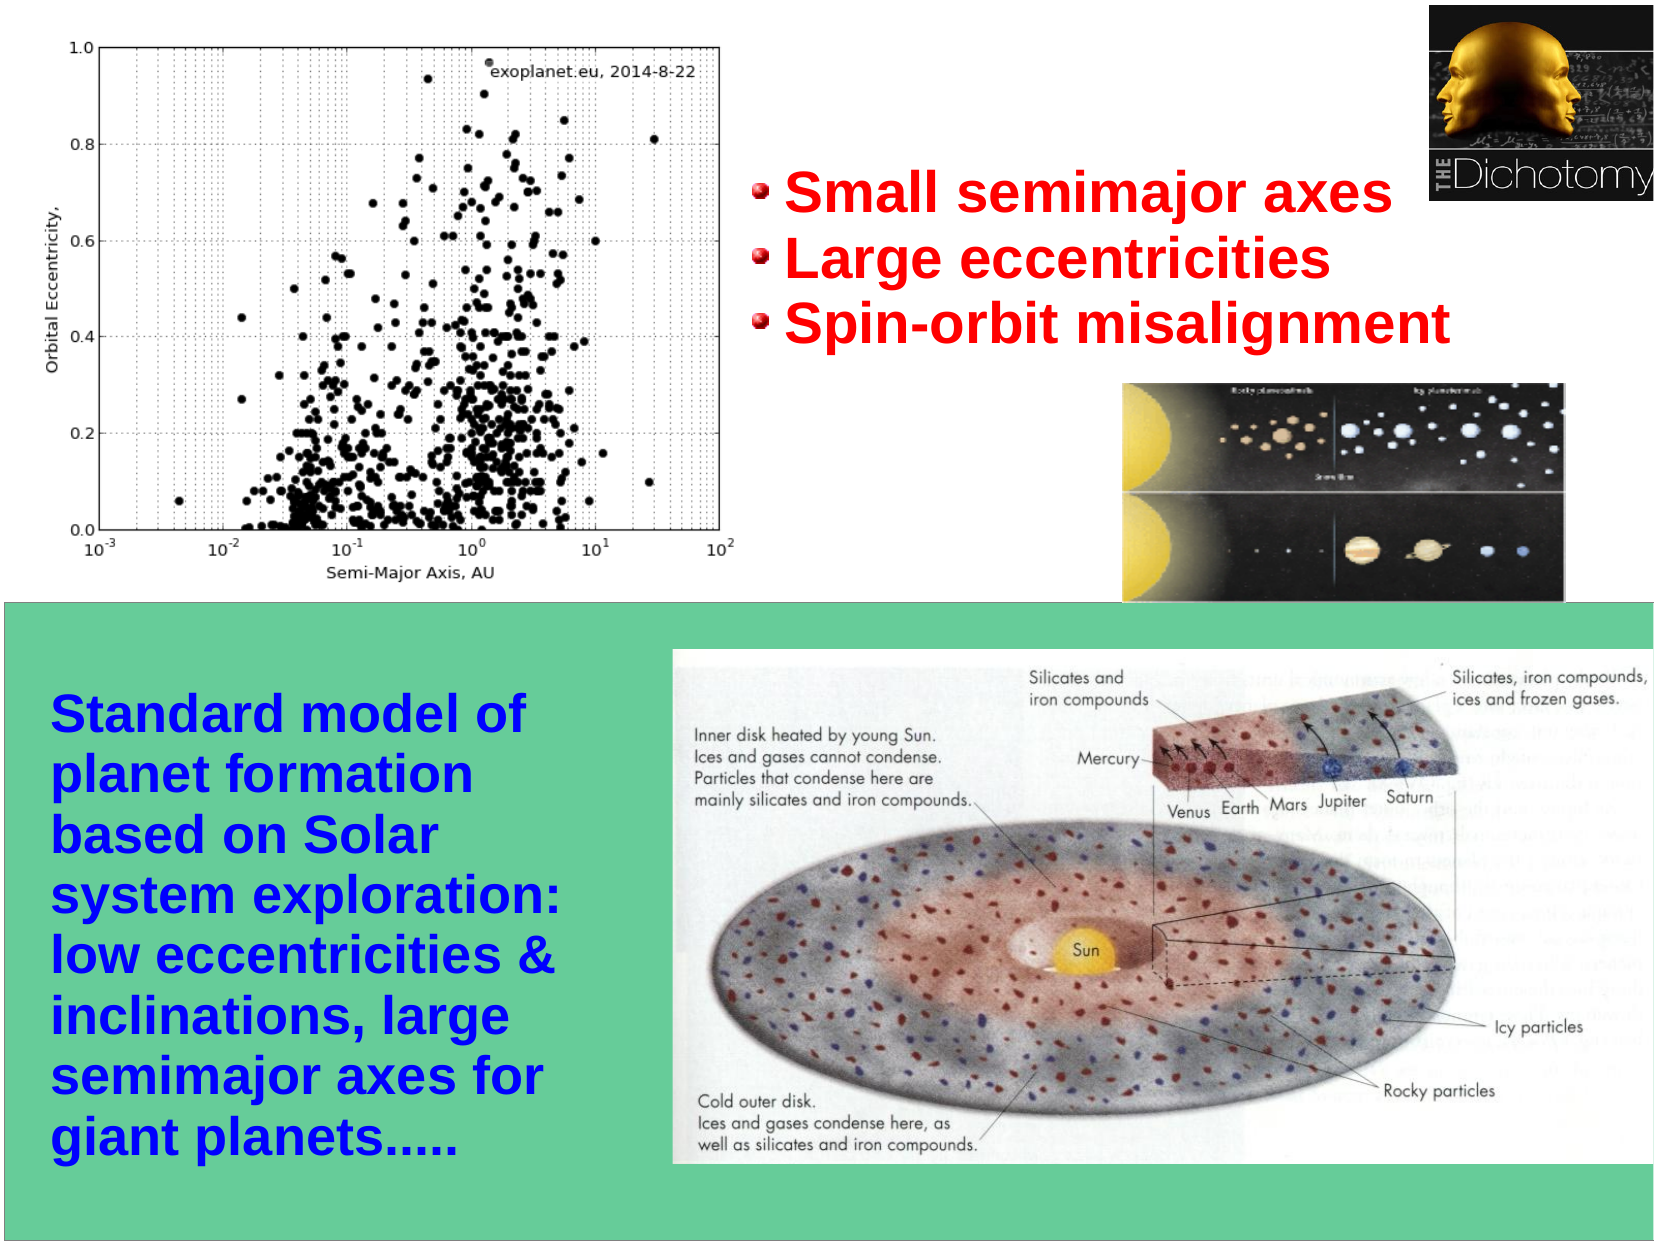

Small semimajor axes
 Large eccentricities
 Spin-orbit misalignment
Standard model of planet formation based on Solar system exploration: low eccentricities & inclinations, large semimajor axes for giant planets.....